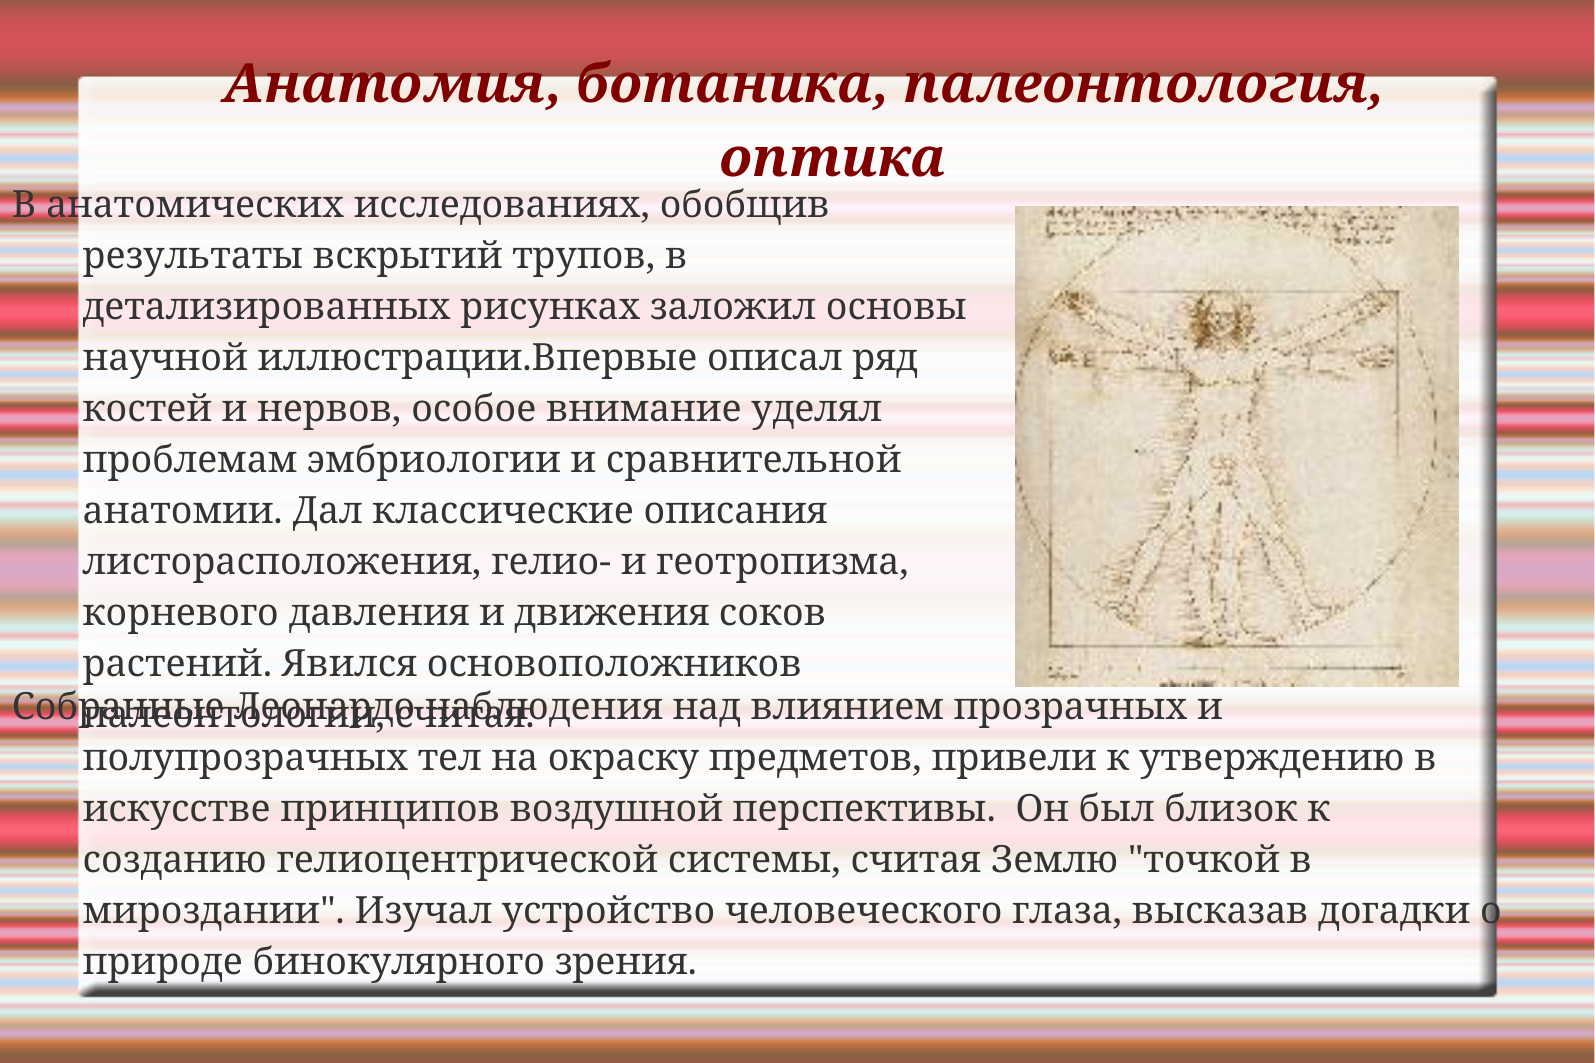

# Анатомия, ботаника, палеонтология, оптика
В анатомических исследованиях, обобщив результаты вскрытий трупов, в детализированных рисунках заложил основы научной иллюстрации.Впервые описал ряд костей и нервов, особое внимание уделял проблемам эмбриологии и сравнительной анатомии. Дал классические описания листорасположения, гелио- и геотропизма, корневого давления и движения соков растений. Явился основоположников палеонтологии, считая.
Собранные Леонардо наблюдения над влиянием прозрачных и полупрозрачных тел на окраску предметов, привели к утверждению в искусстве принципов воздушной перспективы. Он был близок к созданию гелиоцентрической системы, считая Землю "точкой в мироздании". Изучал устройство человеческого глаза, высказав догадки о природе бинокулярного зрения.